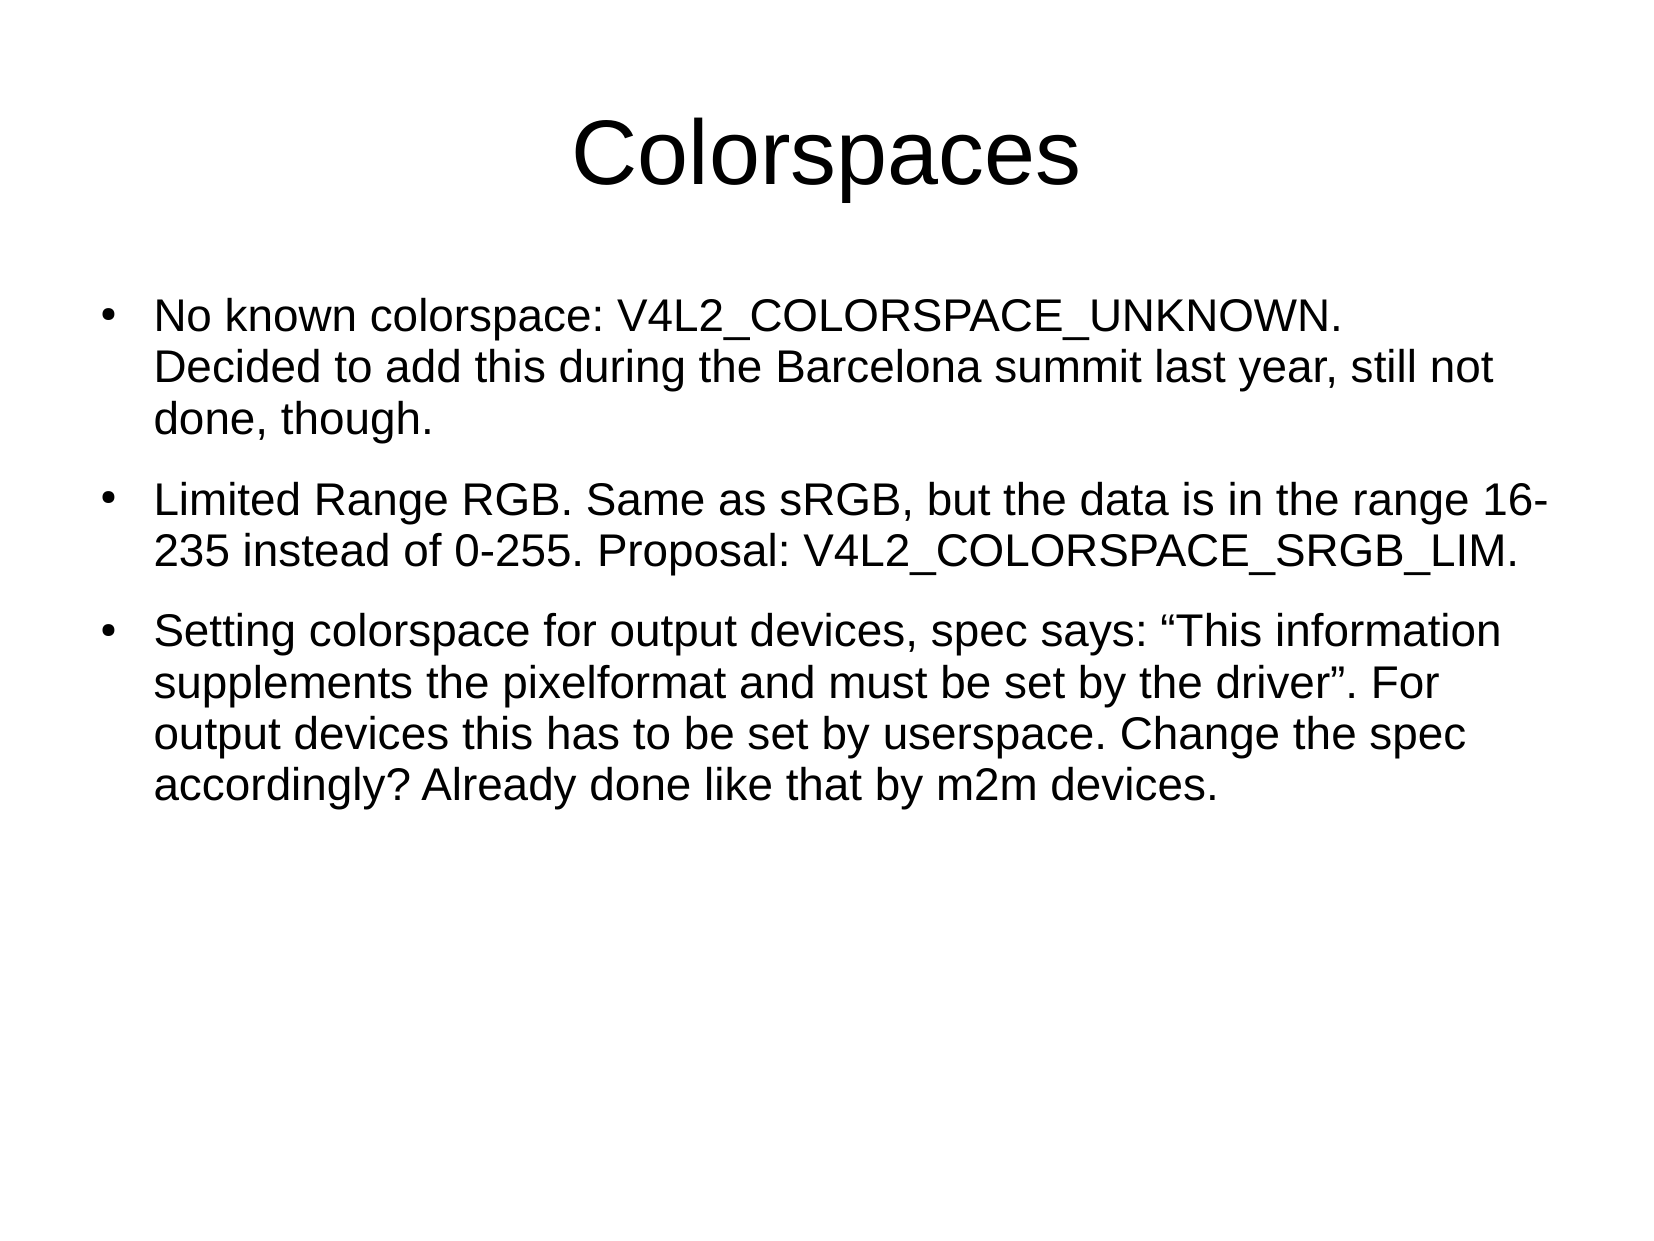

# Colorspaces
No known colorspace: V4L2_COLORSPACE_UNKNOWN.
Decided to add this during the Barcelona summit last year, still not done, though.
Limited Range RGB. Same as sRGB, but the data is in the range 16-235 instead of 0-255. Proposal: V4L2_COLORSPACE_SRGB_LIM.
Setting colorspace for output devices, spec says: “This information supplements the pixelformat and must be set by the driver”. For output devices this has to be set by userspace. Change the spec accordingly? Already done like that by m2m devices.